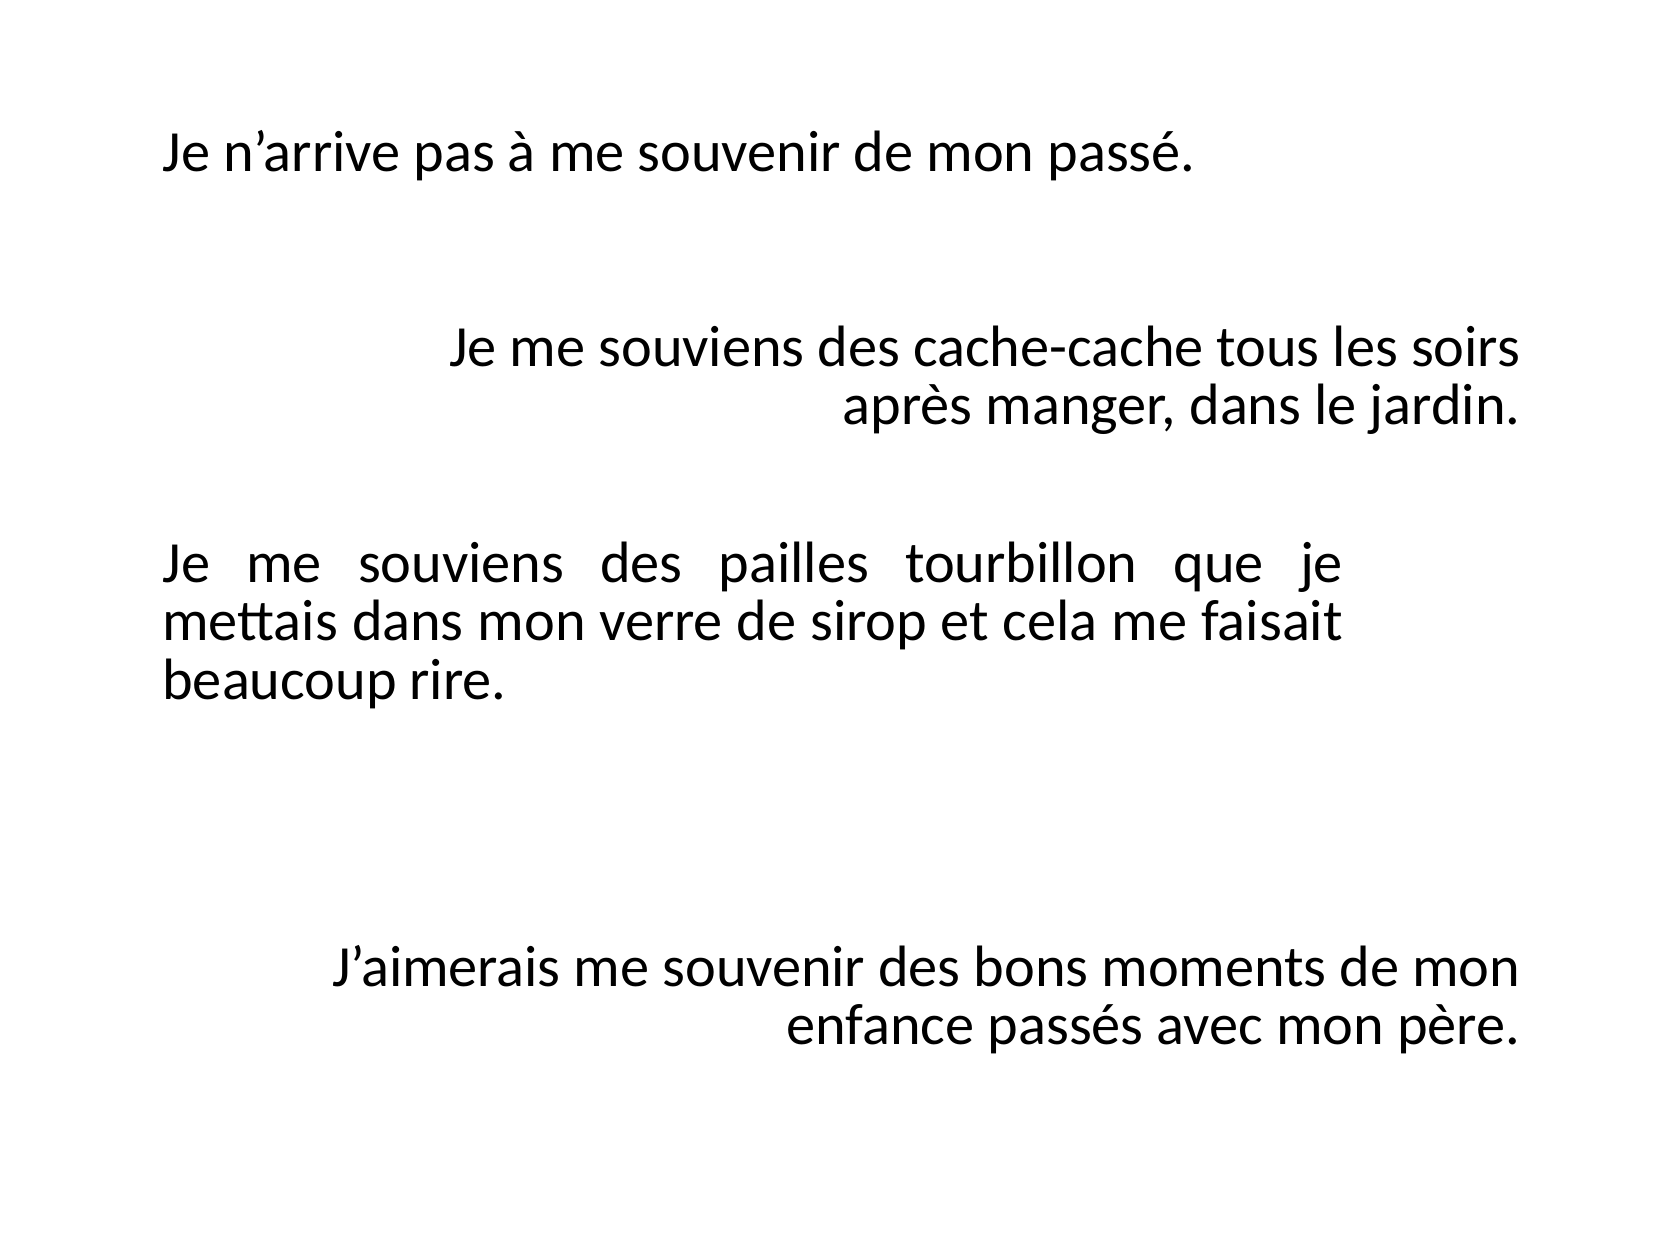

Je n’arrive pas à me souvenir de mon passé.
Je me souviens des cache-cache tous les soirs après manger, dans le jardin.
Je me souviens des pailles tourbillon que je mettais dans mon verre de sirop et cela me faisait beaucoup rire.
J’aimerais me souvenir des bons moments de mon enfance passés avec mon père.